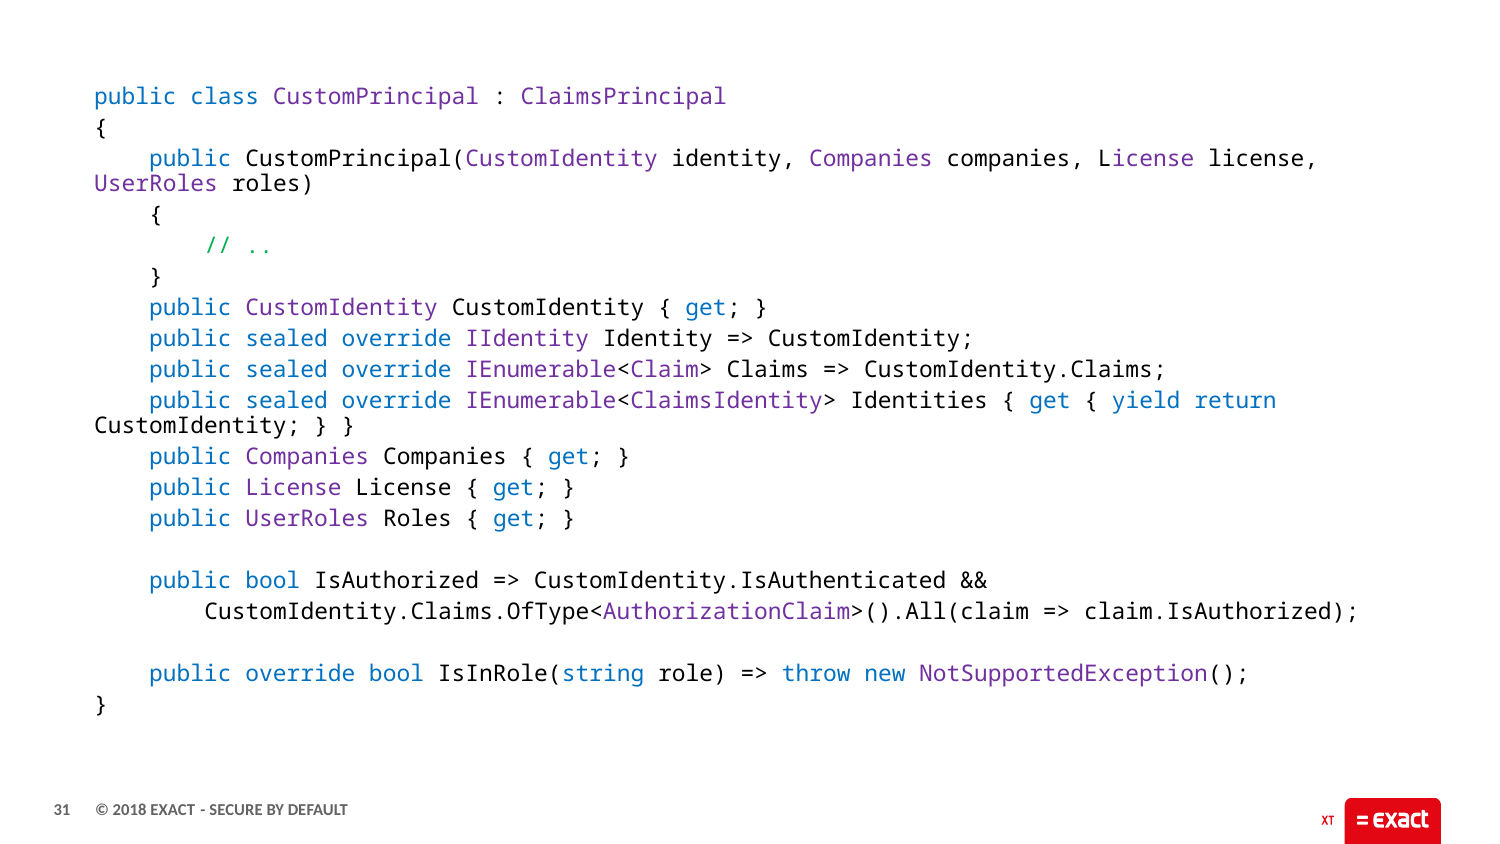

# public class CustomPrincipal : ClaimsPrincipal
{
 public CustomPrincipal(CustomIdentity identity, Companies companies, License license, UserRoles roles)
 {
 // ..
 }
 public CustomIdentity CustomIdentity { get; }
 public sealed override IIdentity Identity => CustomIdentity;
 public sealed override IEnumerable<Claim> Claims => CustomIdentity.Claims;
 public sealed override IEnumerable<ClaimsIdentity> Identities { get { yield return CustomIdentity; } }
 public Companies Companies { get; }
 public License License { get; }
 public UserRoles Roles { get; }
 public bool IsAuthorized => CustomIdentity.IsAuthenticated &&
 CustomIdentity.Claims.OfType<AuthorizationClaim>().All(claim => claim.IsAuthorized);
 public override bool IsInRole(string role) => throw new NotSupportedException();
}
- Secure by default